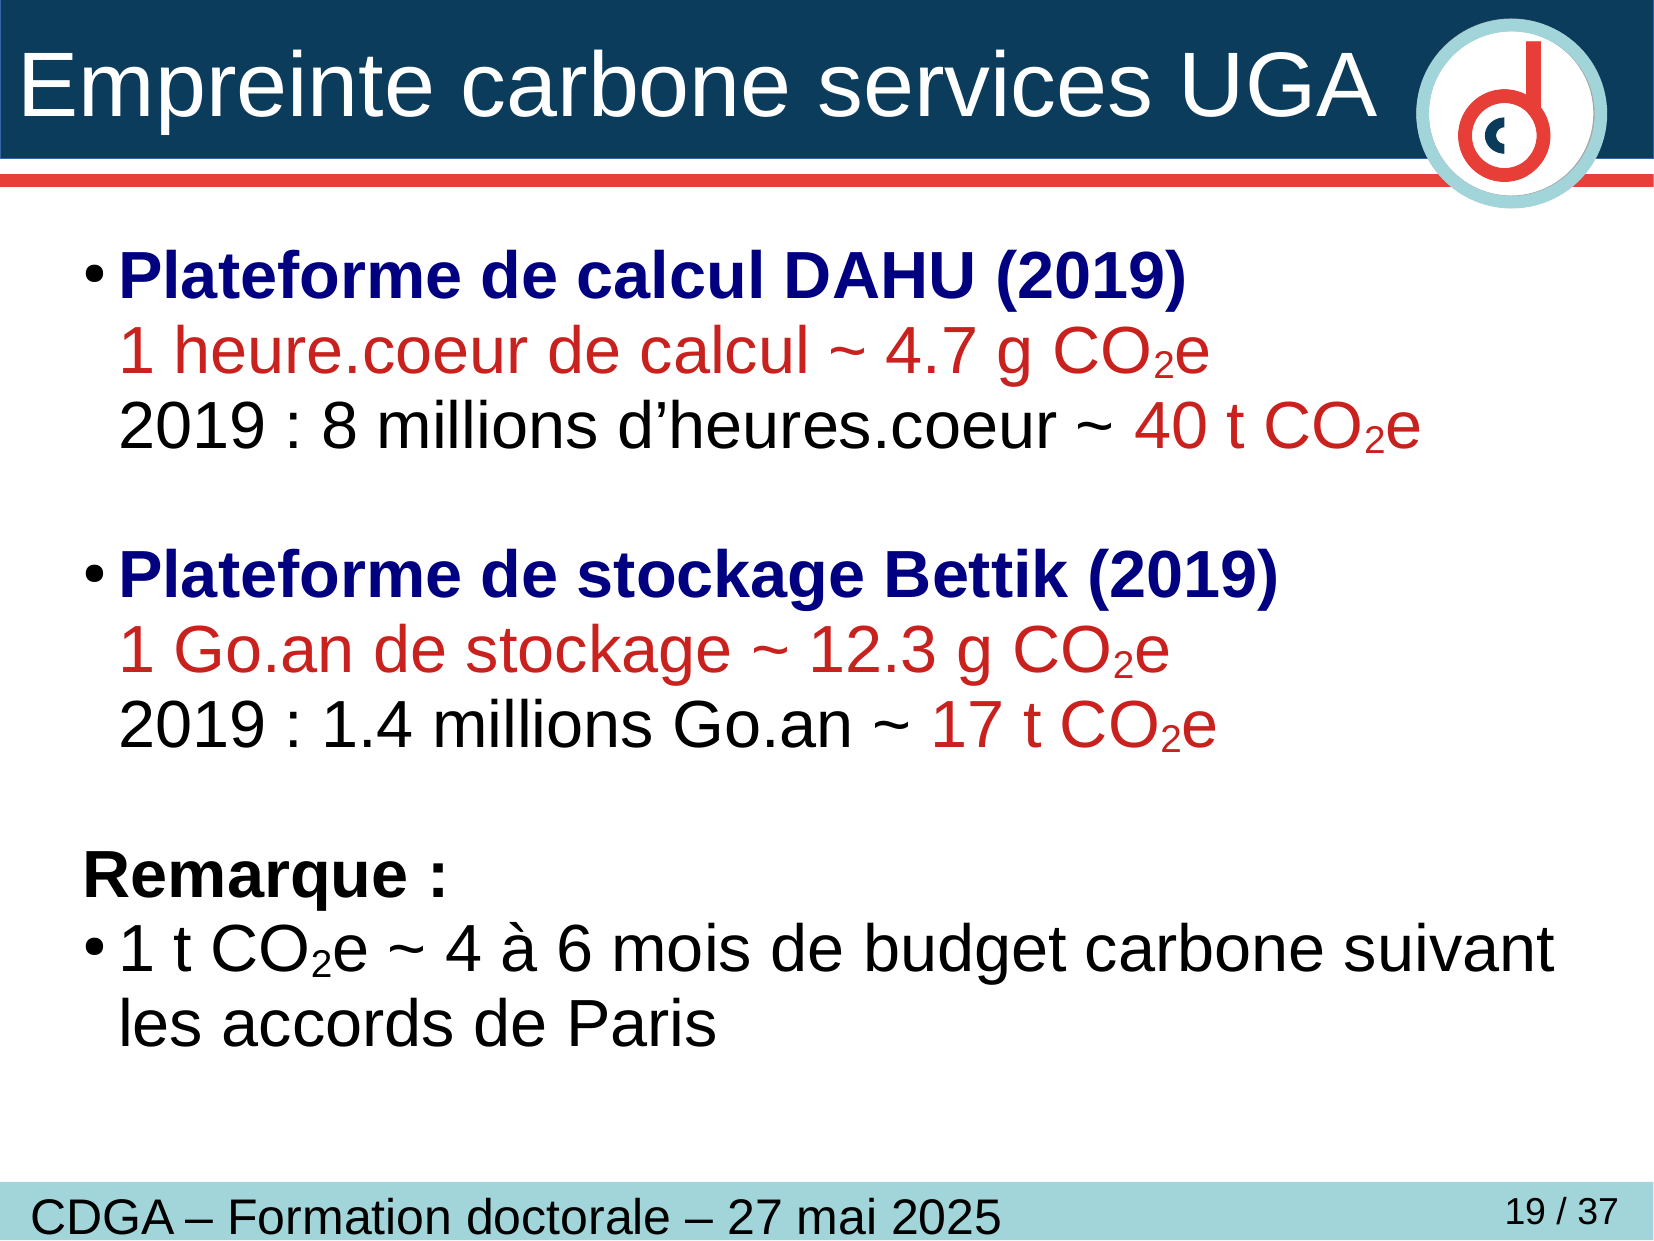

# Empreinte carbone services UGA
Plateforme de calcul DAHU (2019)
1 heure.coeur de calcul ~ 4.7 g CO2e
2019 : 8 millions d’heures.coeur ~ 40 t CO2e
Plateforme de stockage Bettik (2019)
1 Go.an de stockage ~ 12.3 g CO2e
2019 : 1.4 millions Go.an ~ 17 t CO2e
Remarque :
1 t CO2e ~ 4 à 6 mois de budget carbone suivant les accords de Paris